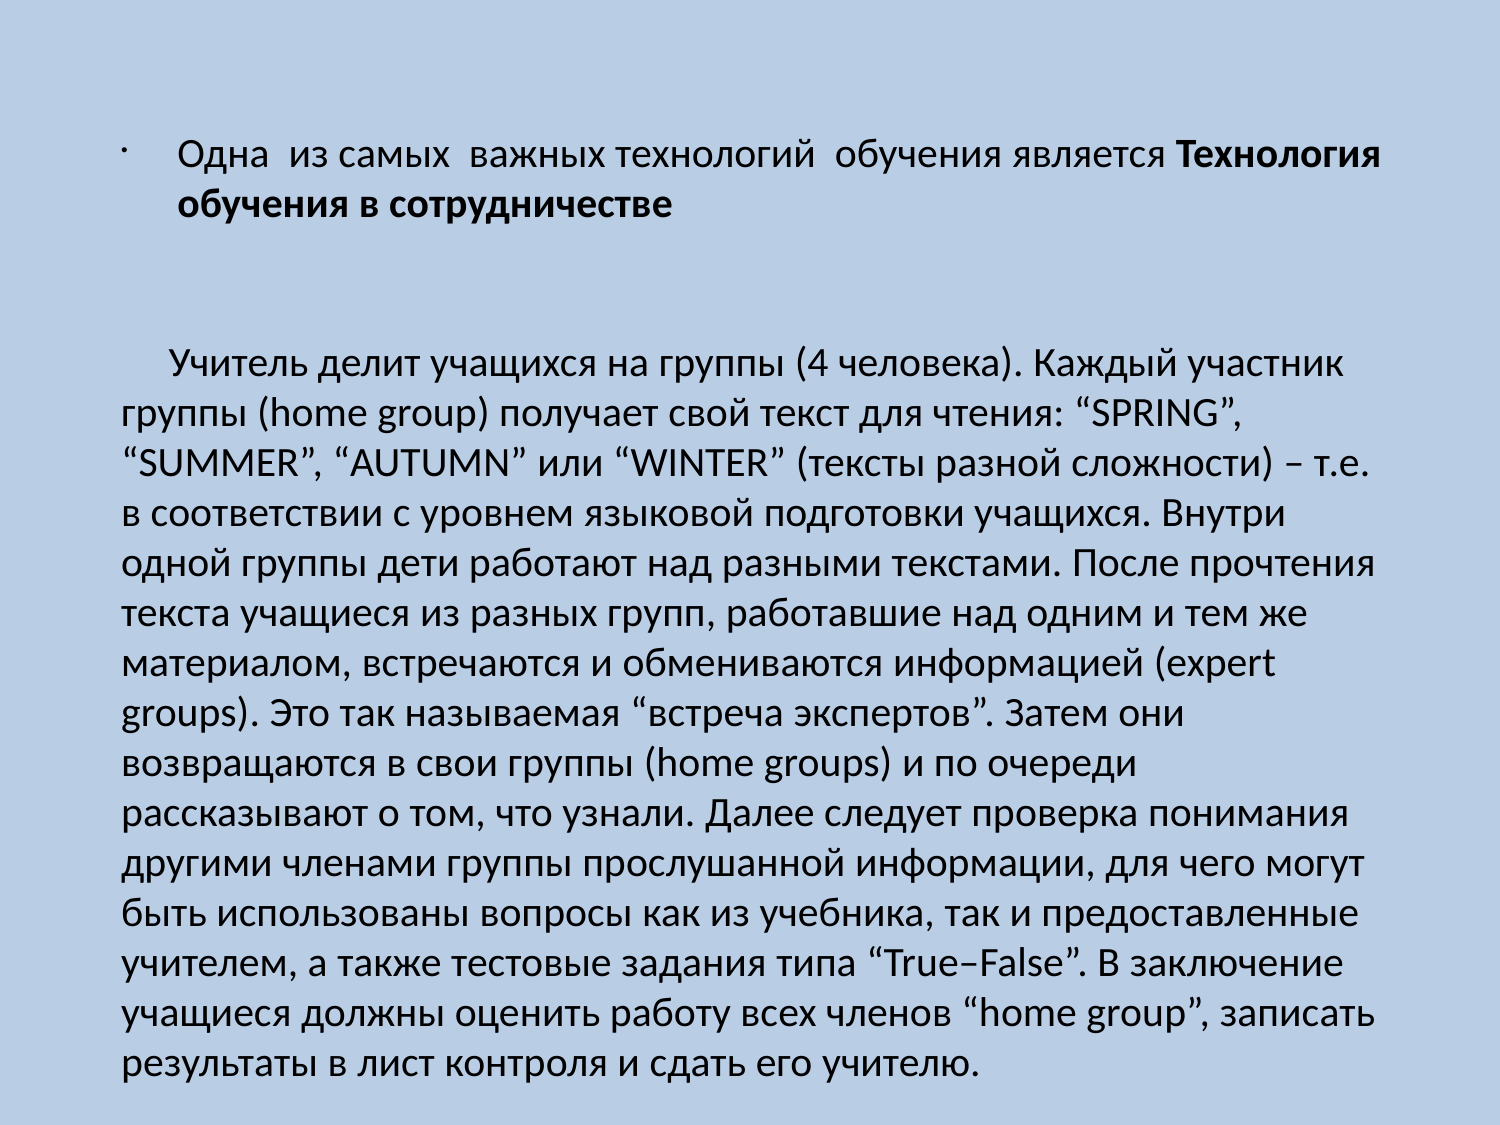

Технология обучения в сотрудничестве
# Одна из самых важных технологий обучения является Технология обучения в сотрудничестве
 Учитель делит учащихся на группы (4 человека). Каждый участник группы (home group) получает свой текст для чтения: “SPRING”, “SUMMER”, “AUTUMN” или “WINTER” (тексты разной сложности) – т.е. в соответствии с уровнем языковой подготовки учащихся. Внутри одной группы дети работают над разными текстами. После прочтения текста учащиеся из разных групп, работавшие над одним и тем же материалом, встречаются и обмениваются информацией (expert groups). Это так называемая “встреча экспертов”. Затем они возвращаются в свои группы (home groups) и по очереди рассказывают о том, что узнали. Далее следует проверка понимания другими членами группы прослушанной информации, для чего могут быть использованы вопросы как из учебника, так и предоставленные учителем, а также тестовые задания типа “True–False”. В заключение учащиеся должны оценить работу всех членов “home group”, записать результаты в лист контроля и сдать его учителю.